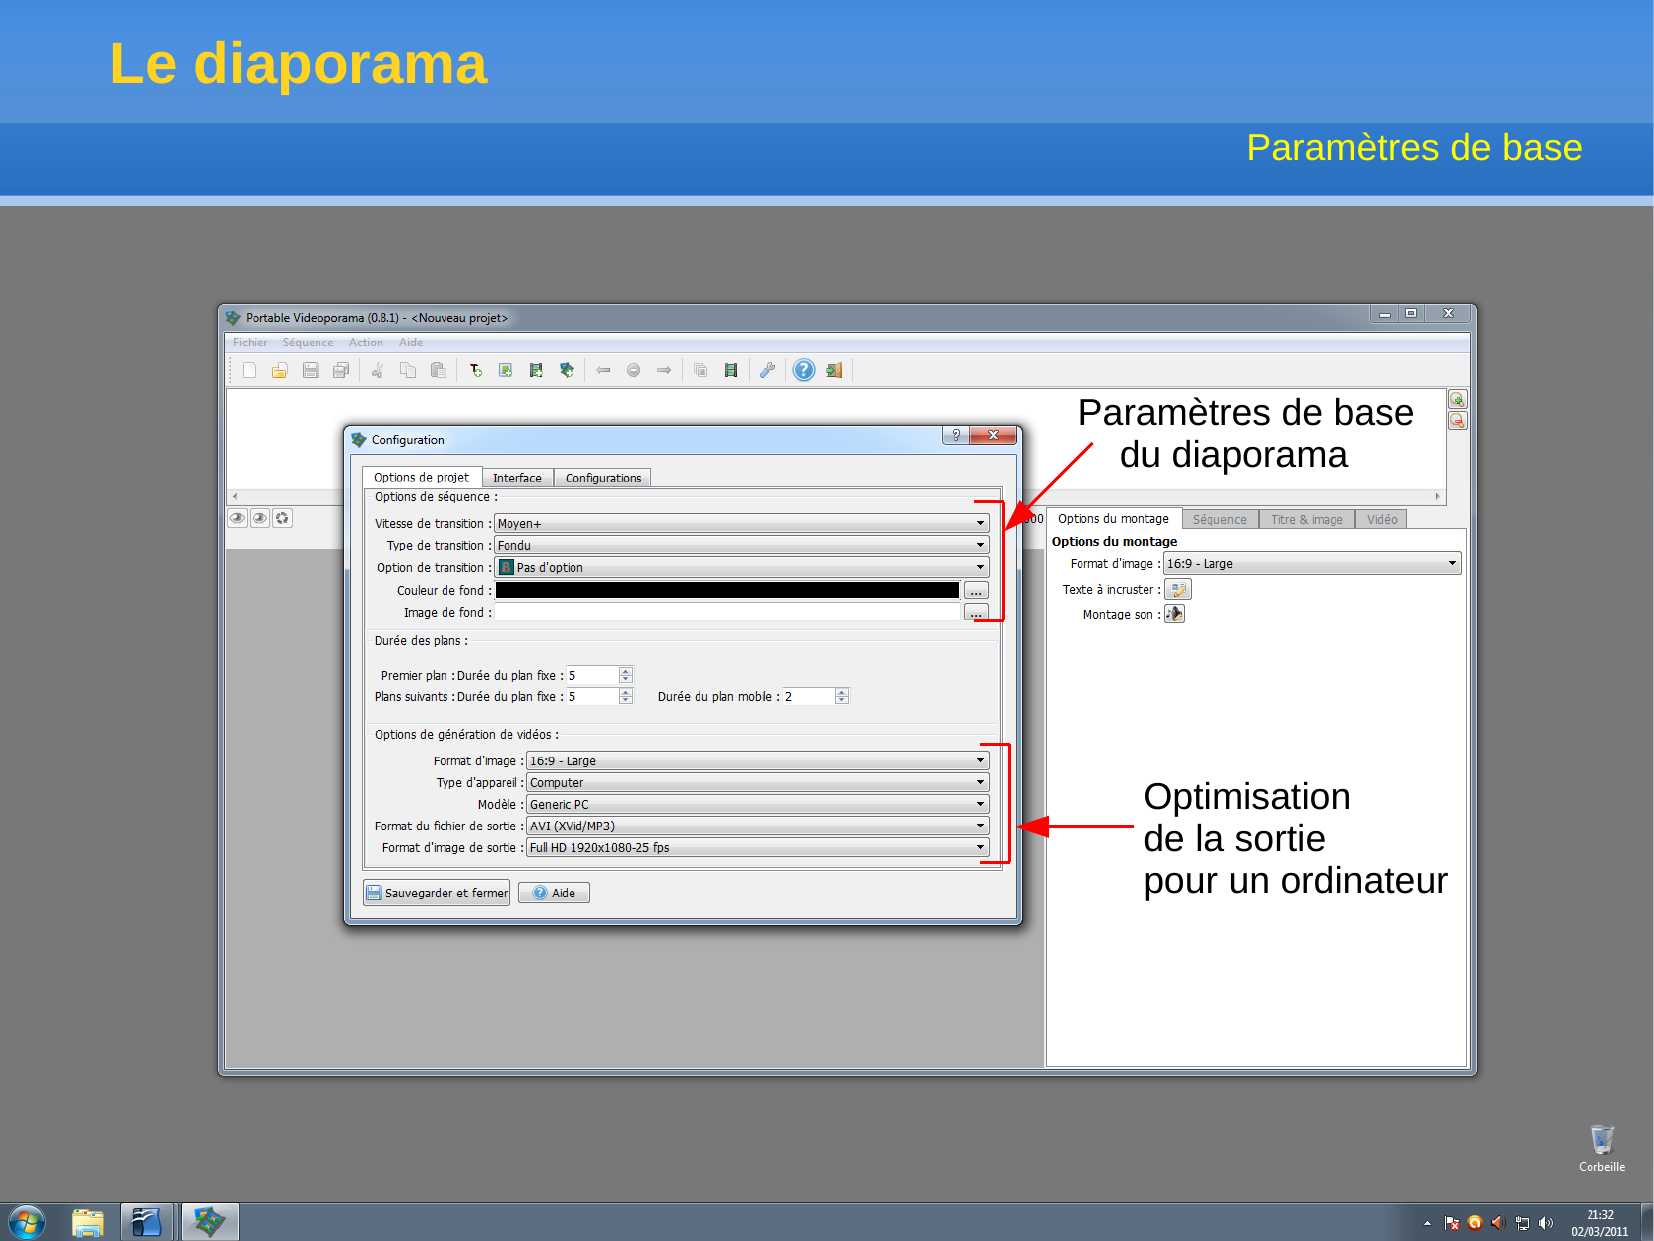

Le diaporama
 Paramètres de base
#
Paramètres de base
 du diaporama
 Optimisation
 de la sortie
 pour un ordinateur